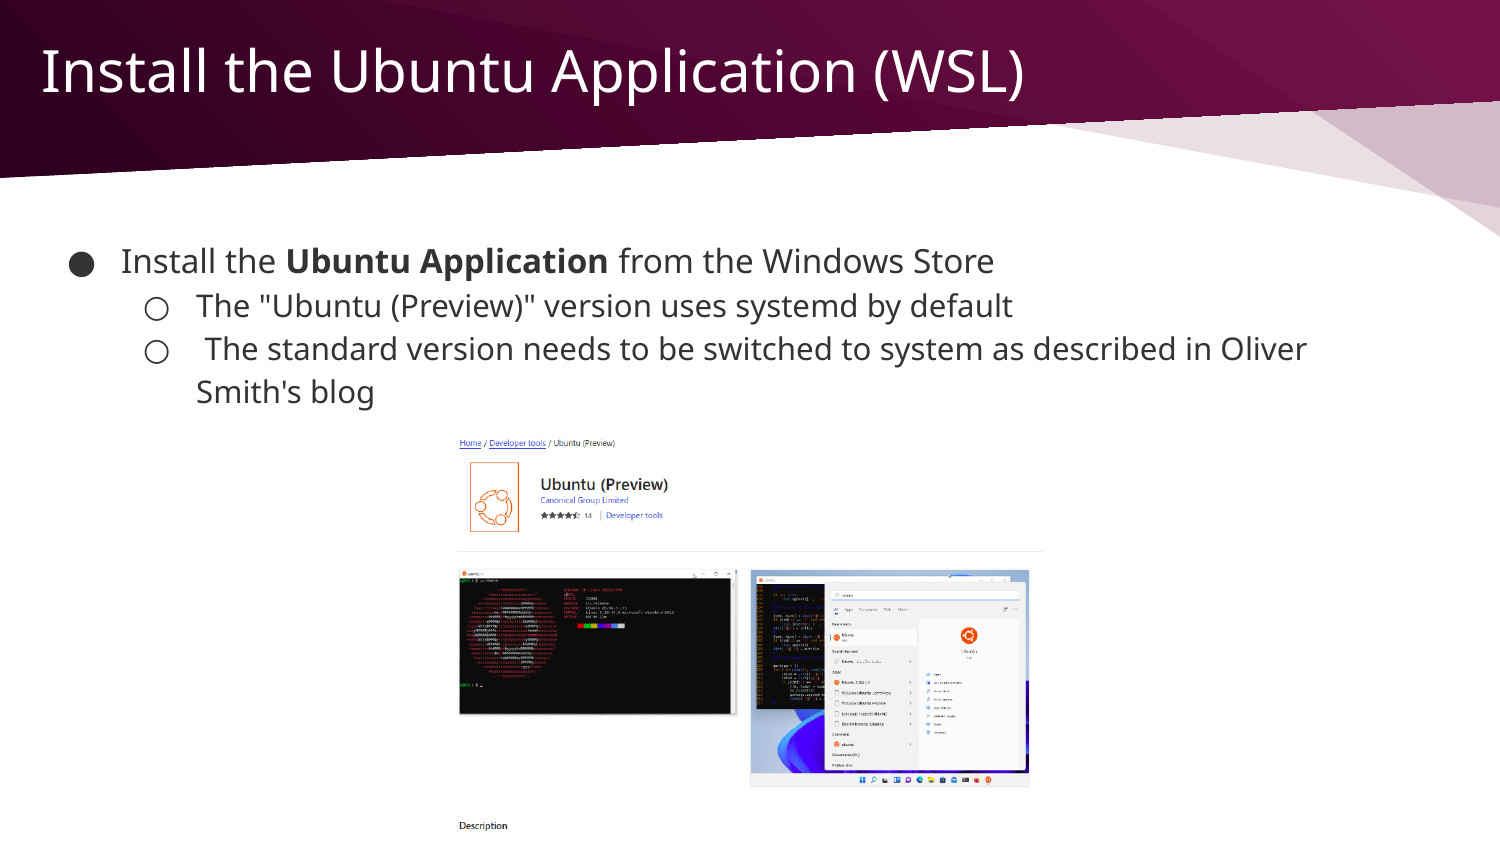

# Install the Ubuntu Application (WSL)
Install the Ubuntu Application from the Windows Store
The "Ubuntu (Preview)" version uses systemd by default
 The standard version needs to be switched to system as described in Oliver Smith's blog